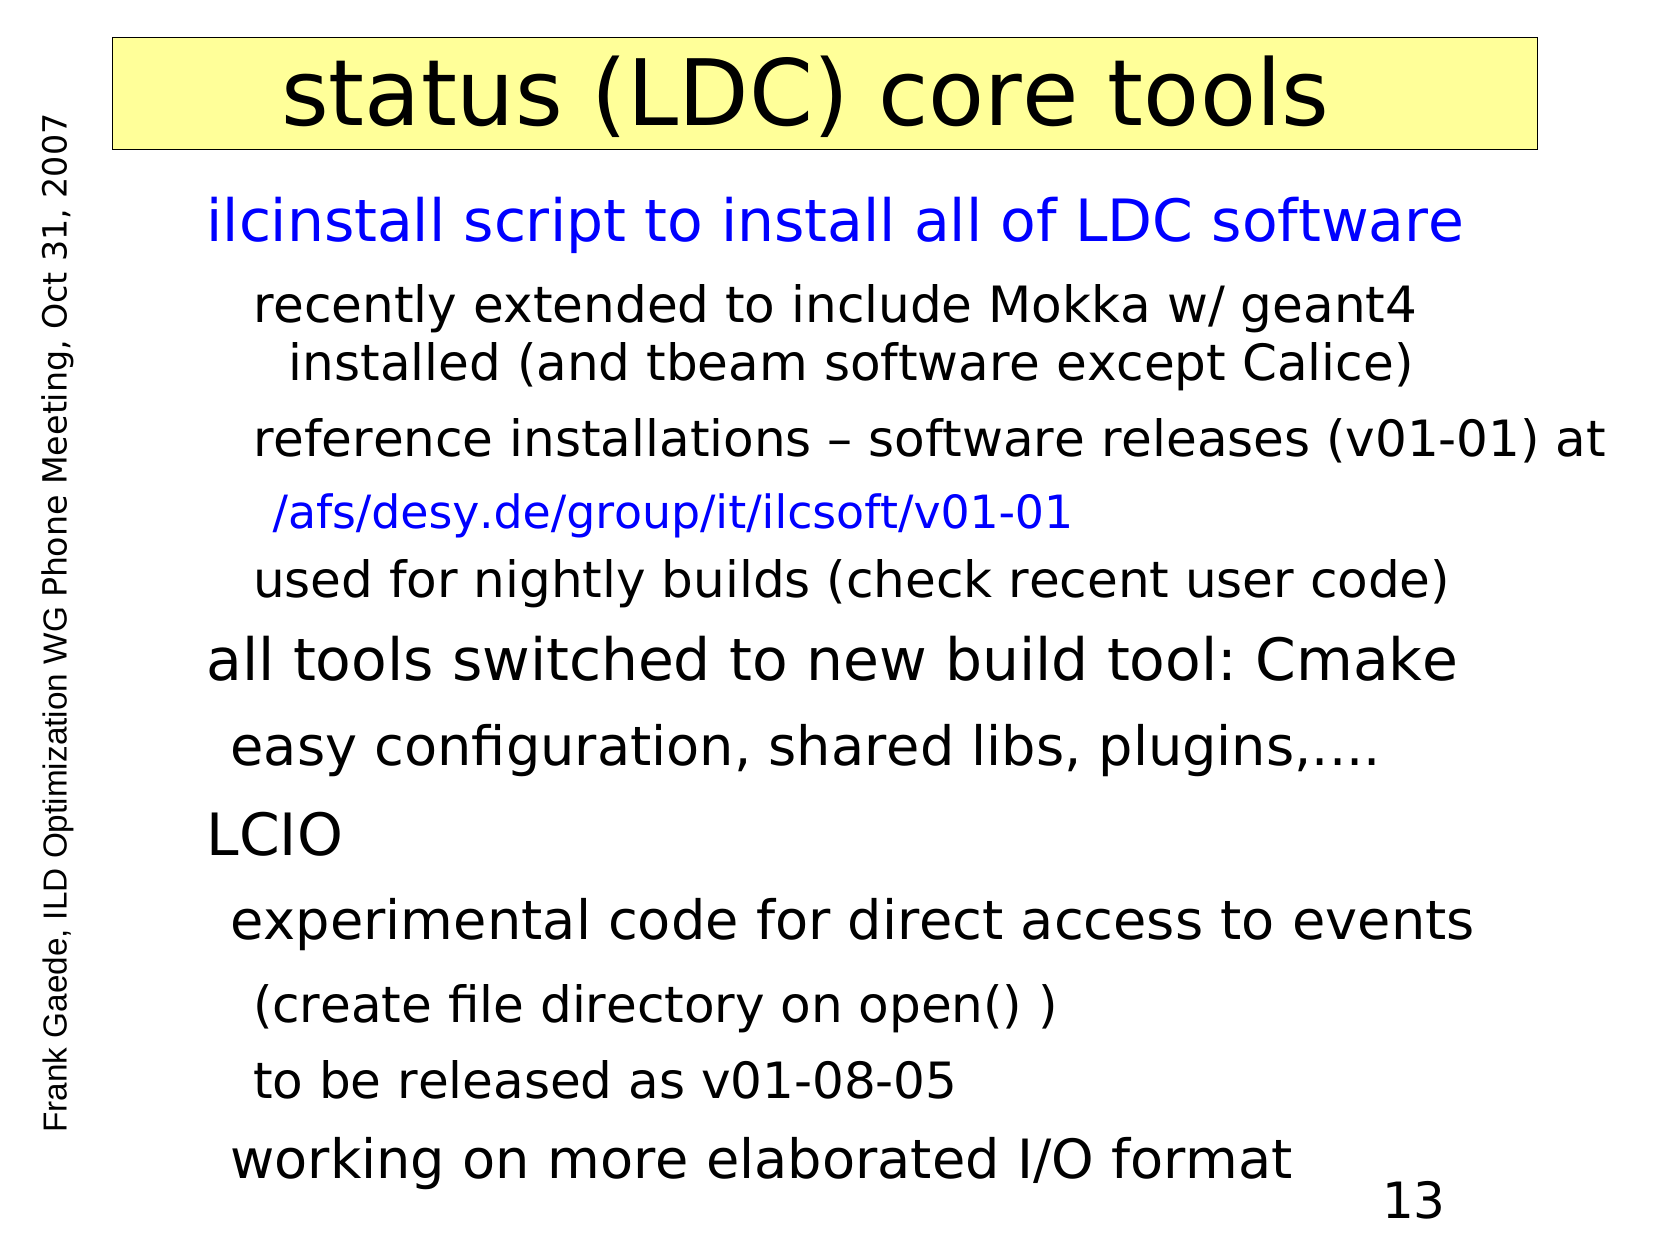

# status (LDC) core tools
ilcinstall script to install all of LDC software
recently extended to include Mokka w/ geant4 installed (and tbeam software except Calice)
reference installations – software releases (v01-01) at
/afs/desy.de/group/it/ilcsoft/v01-01
used for nightly builds (check recent user code)
all tools switched to new build tool: Cmake
easy configuration, shared libs, plugins,....
LCIO
experimental code for direct access to events
(create file directory on open() )
to be released as v01-08-05
working on more elaborated I/O format